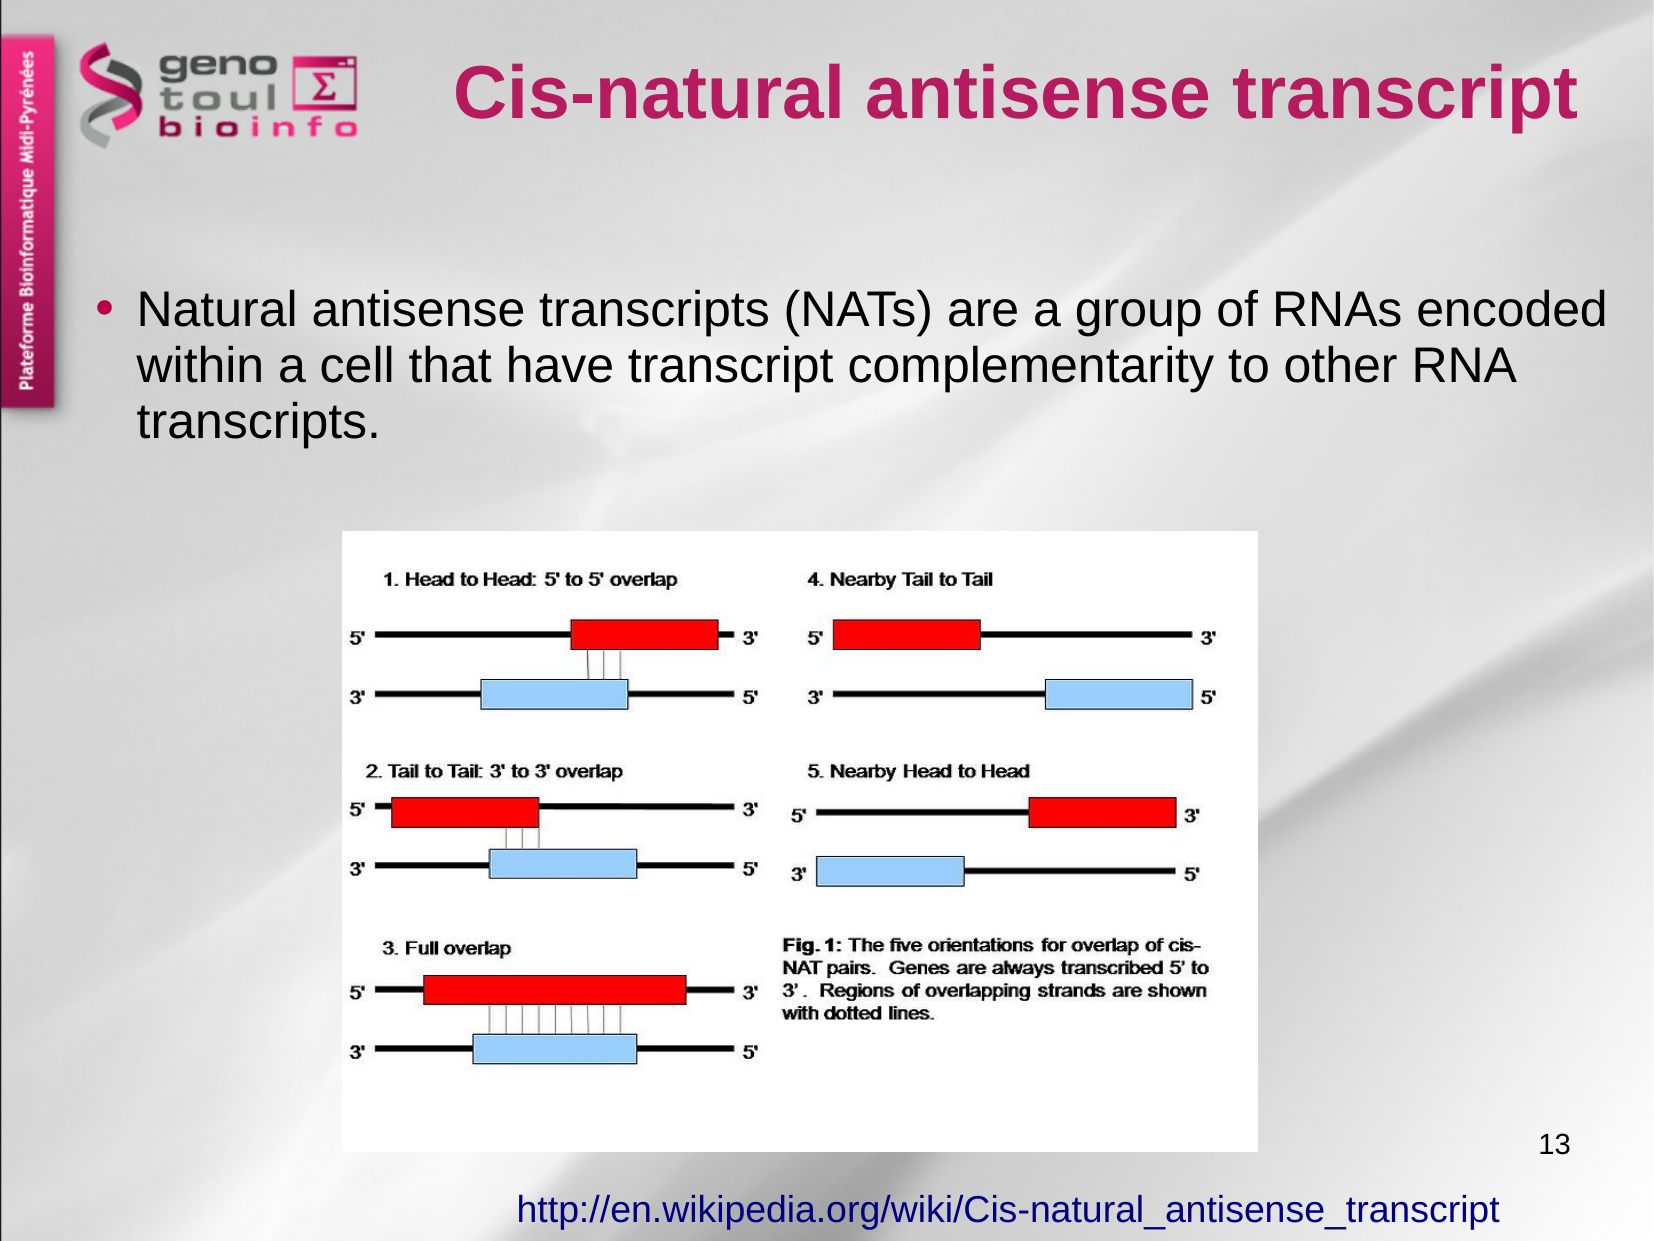

# Cis-natural antisense transcript
Natural antisense transcripts (NATs) are a group of RNAs encoded within a cell that have transcript complementarity to other RNA transcripts.
http://en.wikipedia.org/wiki/Cis-natural_antisense_transcript